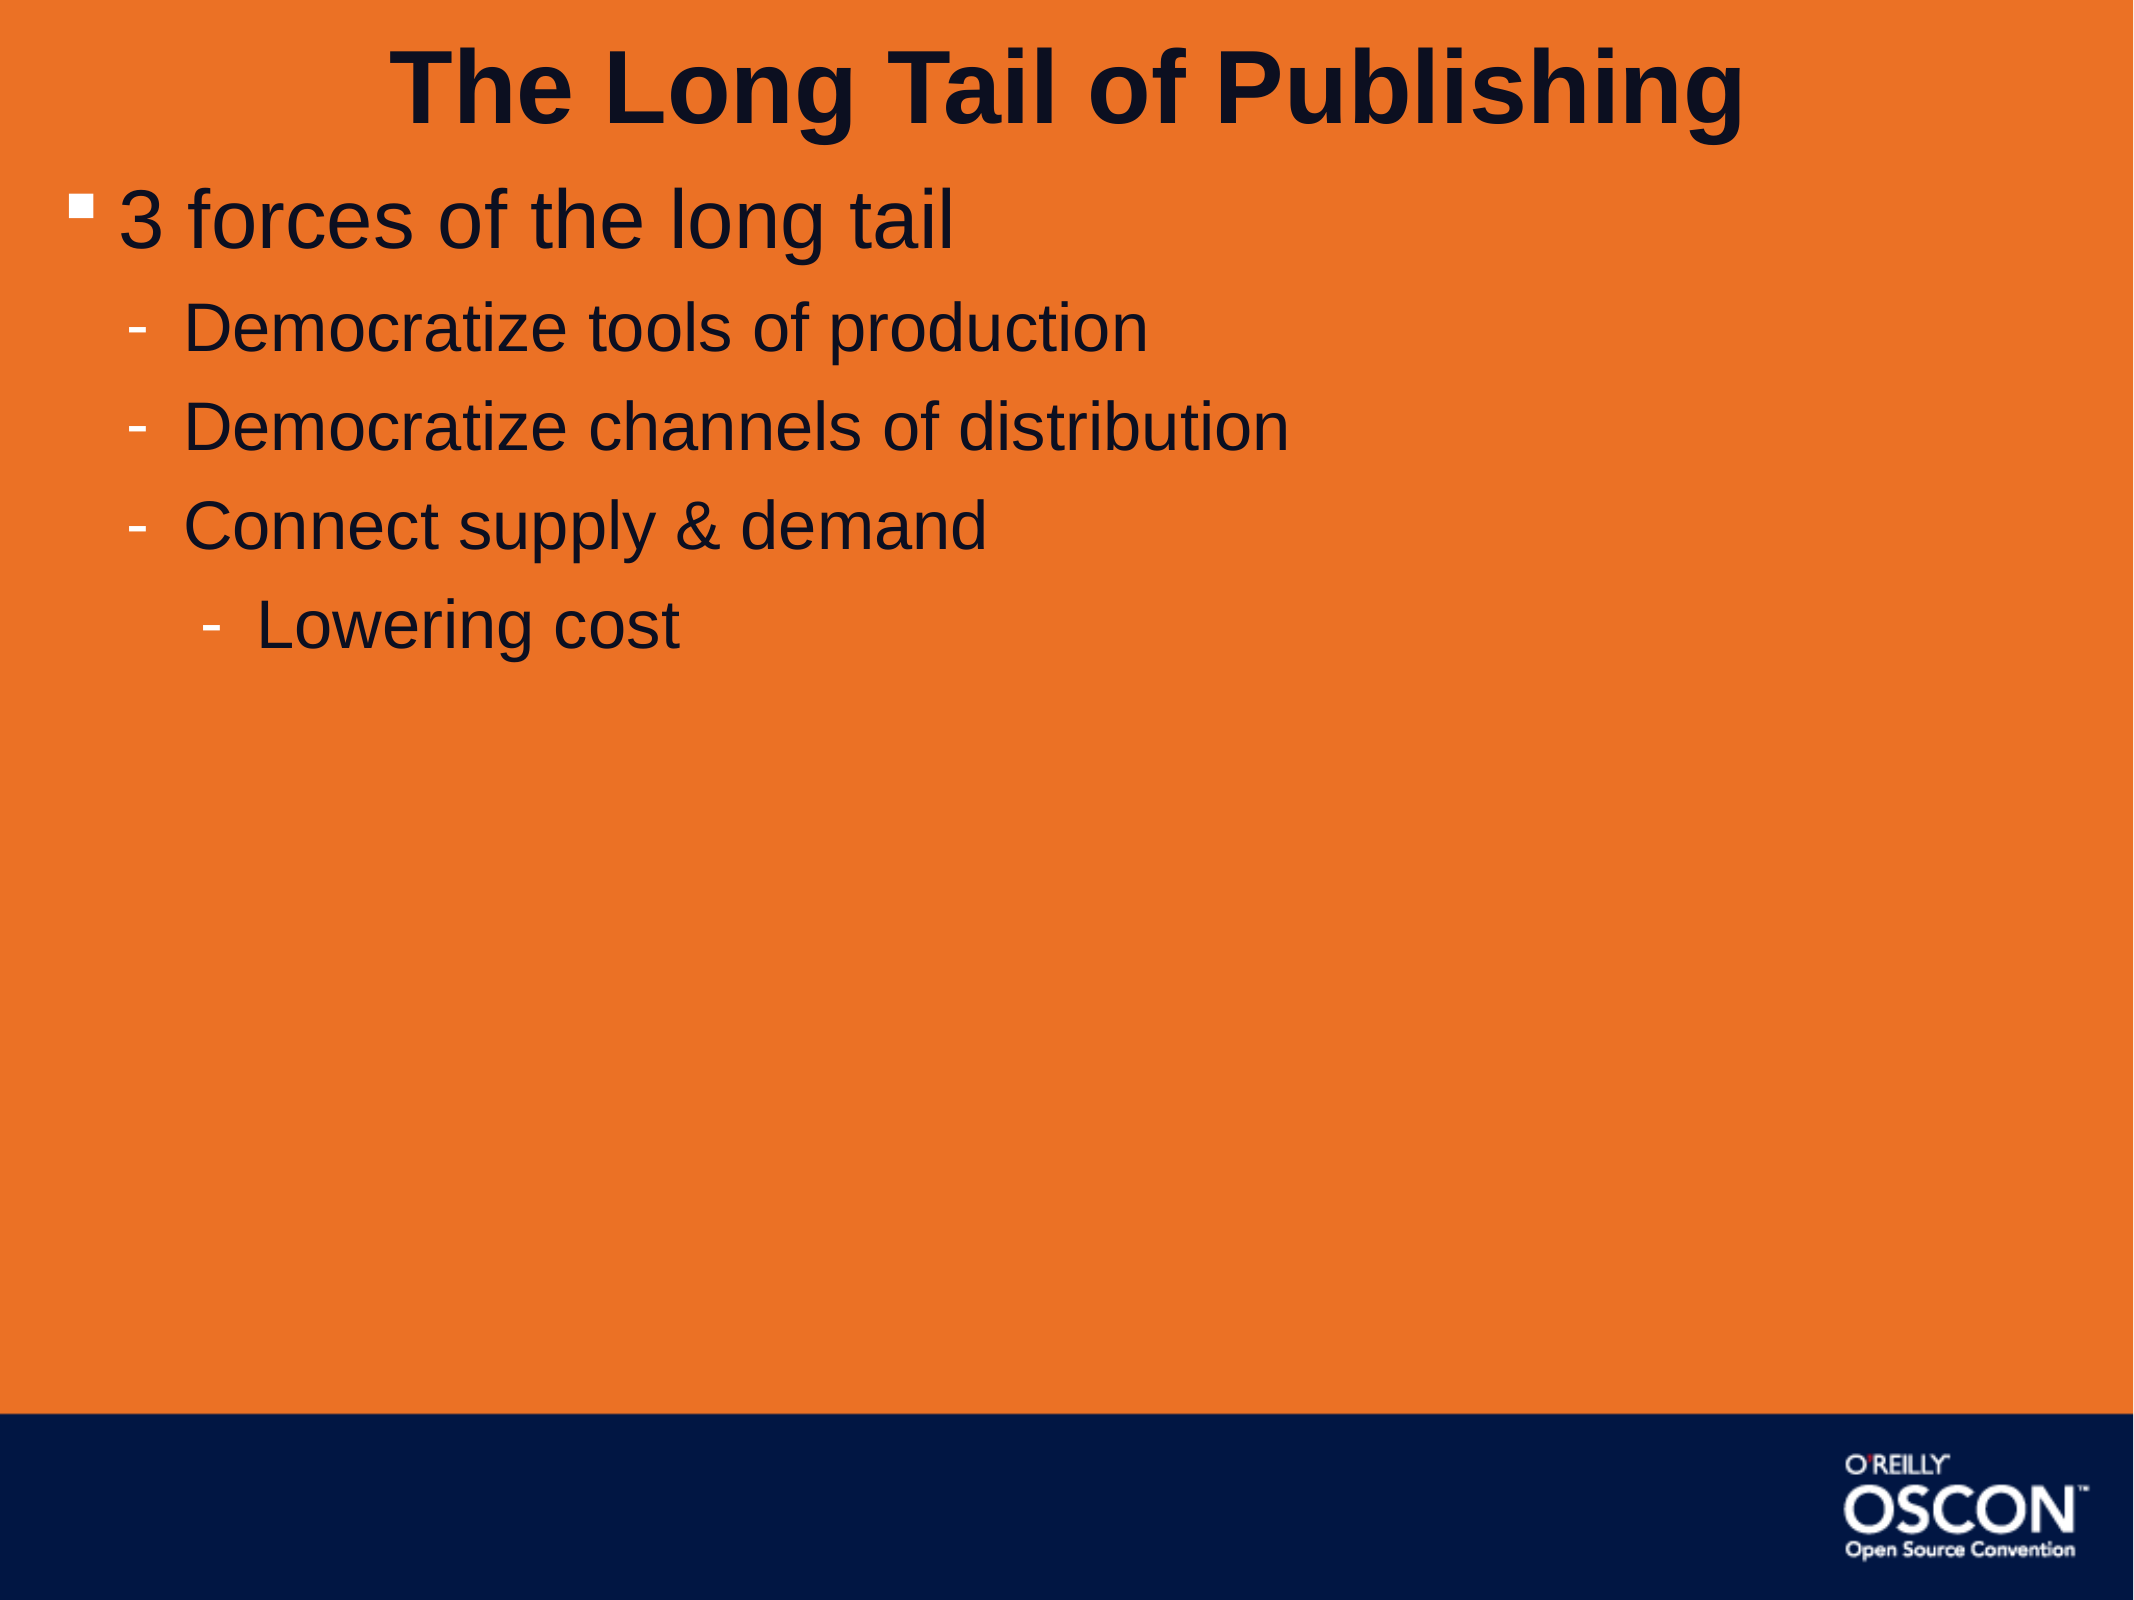

# The Long Tail of Publishing
3 forces of the long tail
Democratize tools of production
Democratize channels of distribution
Connect supply & demand
Lowering cost